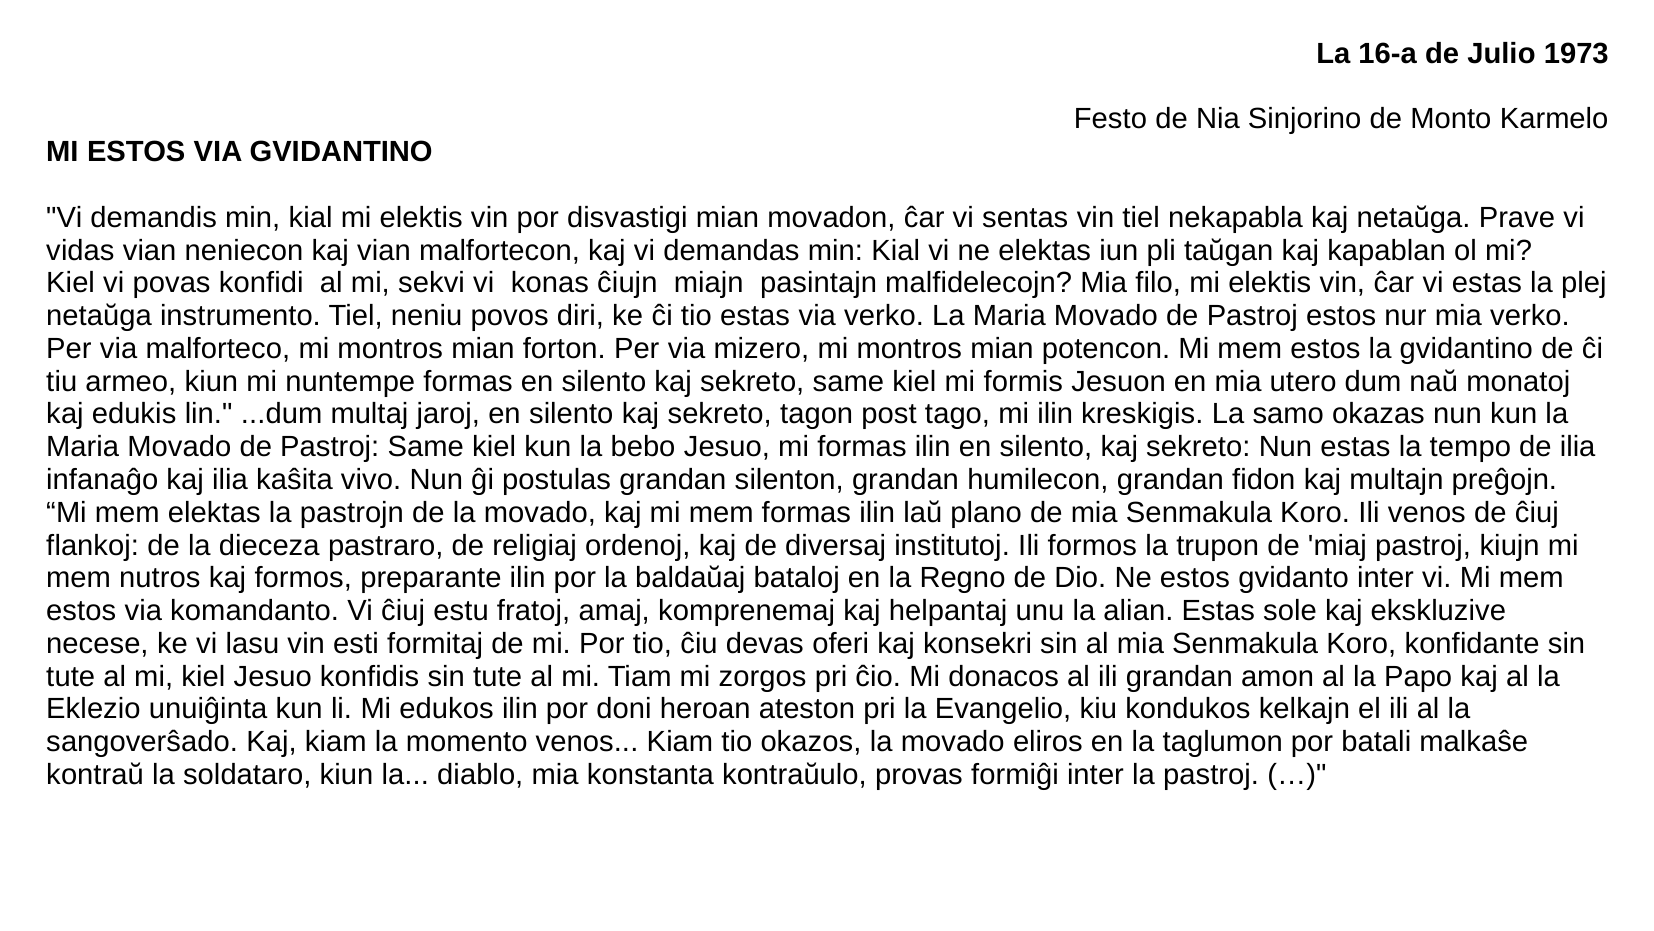

La 16-a de Julio 1973
Festo de Nia Sinjorino de Monto Karmelo
MI ESTOS VIA GVIDANTINO
"Vi demandis min, kial mi elektis vin por disvastigi mian movadon, ĉar vi sentas vin tiel nekapabla kaj netaŭga. Prave vi vidas vian neniecon kaj vian malfortecon, kaj vi demandas min: Kial vi ne elektas iun pli taŭgan kaj kapablan ol mi?
Kiel vi povas konfidi al mi, sekvi vi konas ĉiujn miajn pasintajn malfidelecojn? Mia filo, mi elektis vin, ĉar vi estas la plej netaŭga instrumento. Tiel, neniu povos diri, ke ĉi tio estas via verko. La Maria Movado de Pastroj estos nur mia verko. Per via malforteco, mi montros mian forton. Per via mizero, mi montros mian potencon. Mi mem estos la gvidantino de ĉi tiu armeo, kiun mi nuntempe formas en silento kaj sekreto, same kiel mi formis Jesuon en mia utero dum naŭ monatoj kaj edukis lin." ...dum multaj jaroj, en silento kaj sekreto, tagon post tago, mi ilin kreskigis. La samo okazas nun kun la Maria Movado de Pastroj: Same kiel kun la bebo Jesuo, mi formas ilin en silento, kaj sekreto: Nun estas la tempo de ilia infanaĝo kaj ilia kaŝita vivo. Nun ĝi postulas grandan silenton, grandan humilecon, grandan fidon kaj multajn preĝojn. “Mi mem elektas la pastrojn de la movado, kaj mi mem formas ilin laŭ plano de mia Senmakula Koro. Ili venos de ĉiuj flankoj: de la dieceza pastraro, de religiaj ordenoj, kaj de diversaj institutoj. Ili formos la trupon de 'miaj pastroj, kiujn mi mem nutros kaj formos, preparante ilin por la baldaŭaj bataloj en la Regno de Dio. Ne estos gvidanto inter vi. Mi mem estos via komandanto. Vi ĉiuj estu fratoj, amaj, komprenemaj kaj helpantaj unu la alian. Estas sole kaj ekskluzive necese, ke vi lasu vin esti formitaj de mi. Por tio, ĉiu devas oferi kaj konsekri sin al mia Senmakula Koro, konfidante sin tute al mi, kiel Jesuo konfidis sin tute al mi. Tiam mi zorgos pri ĉio. Mi donacos al ili grandan amon al la Papo kaj al la Eklezio unuiĝinta kun li. Mi edukos ilin por doni heroan ateston pri la Evangelio, kiu kondukos kelkajn el ili al la sangoverŝado. Kaj, kiam la momento venos... Kiam tio okazos, la movado eliros en la taglumon por batali malkaŝe kontraŭ la soldataro, kiun la... diablo, mia konstanta kontraŭulo, provas formiĝi inter la pastroj. (…)"